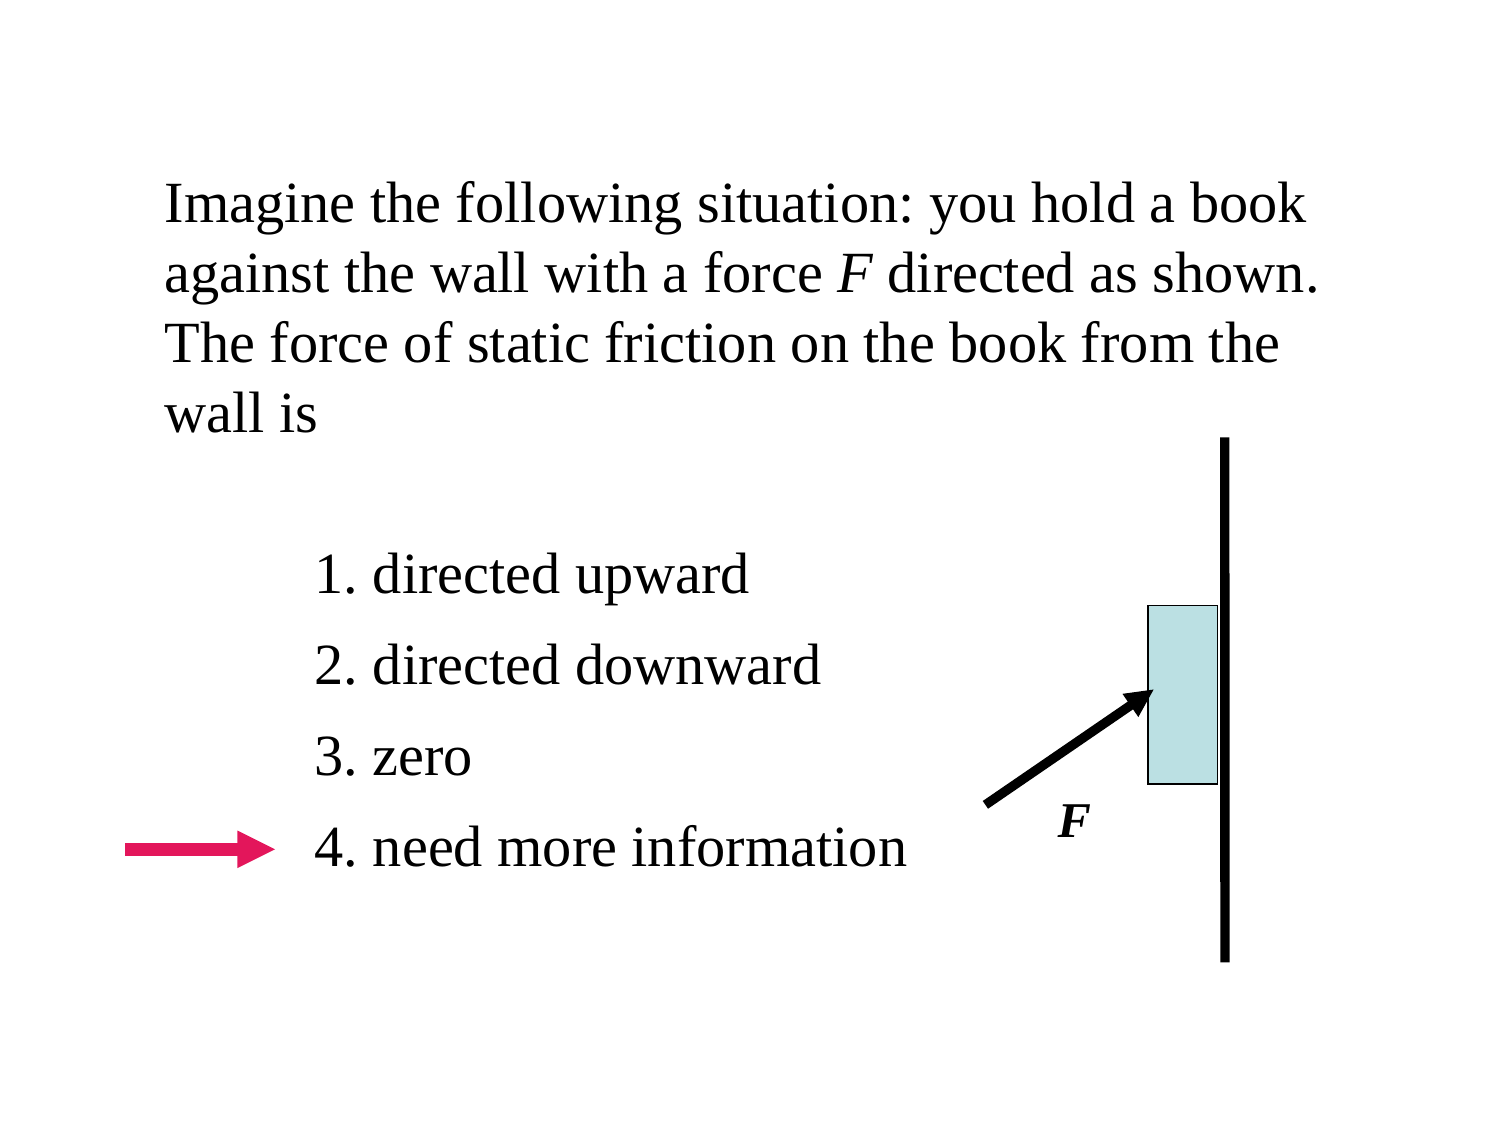

Imagine the following situation: you hold a book
against the wall with a force F directed as shown. The force of static friction on the book from the wall is
1. directed upward
2. directed downward
3. zero
4. need more information
F